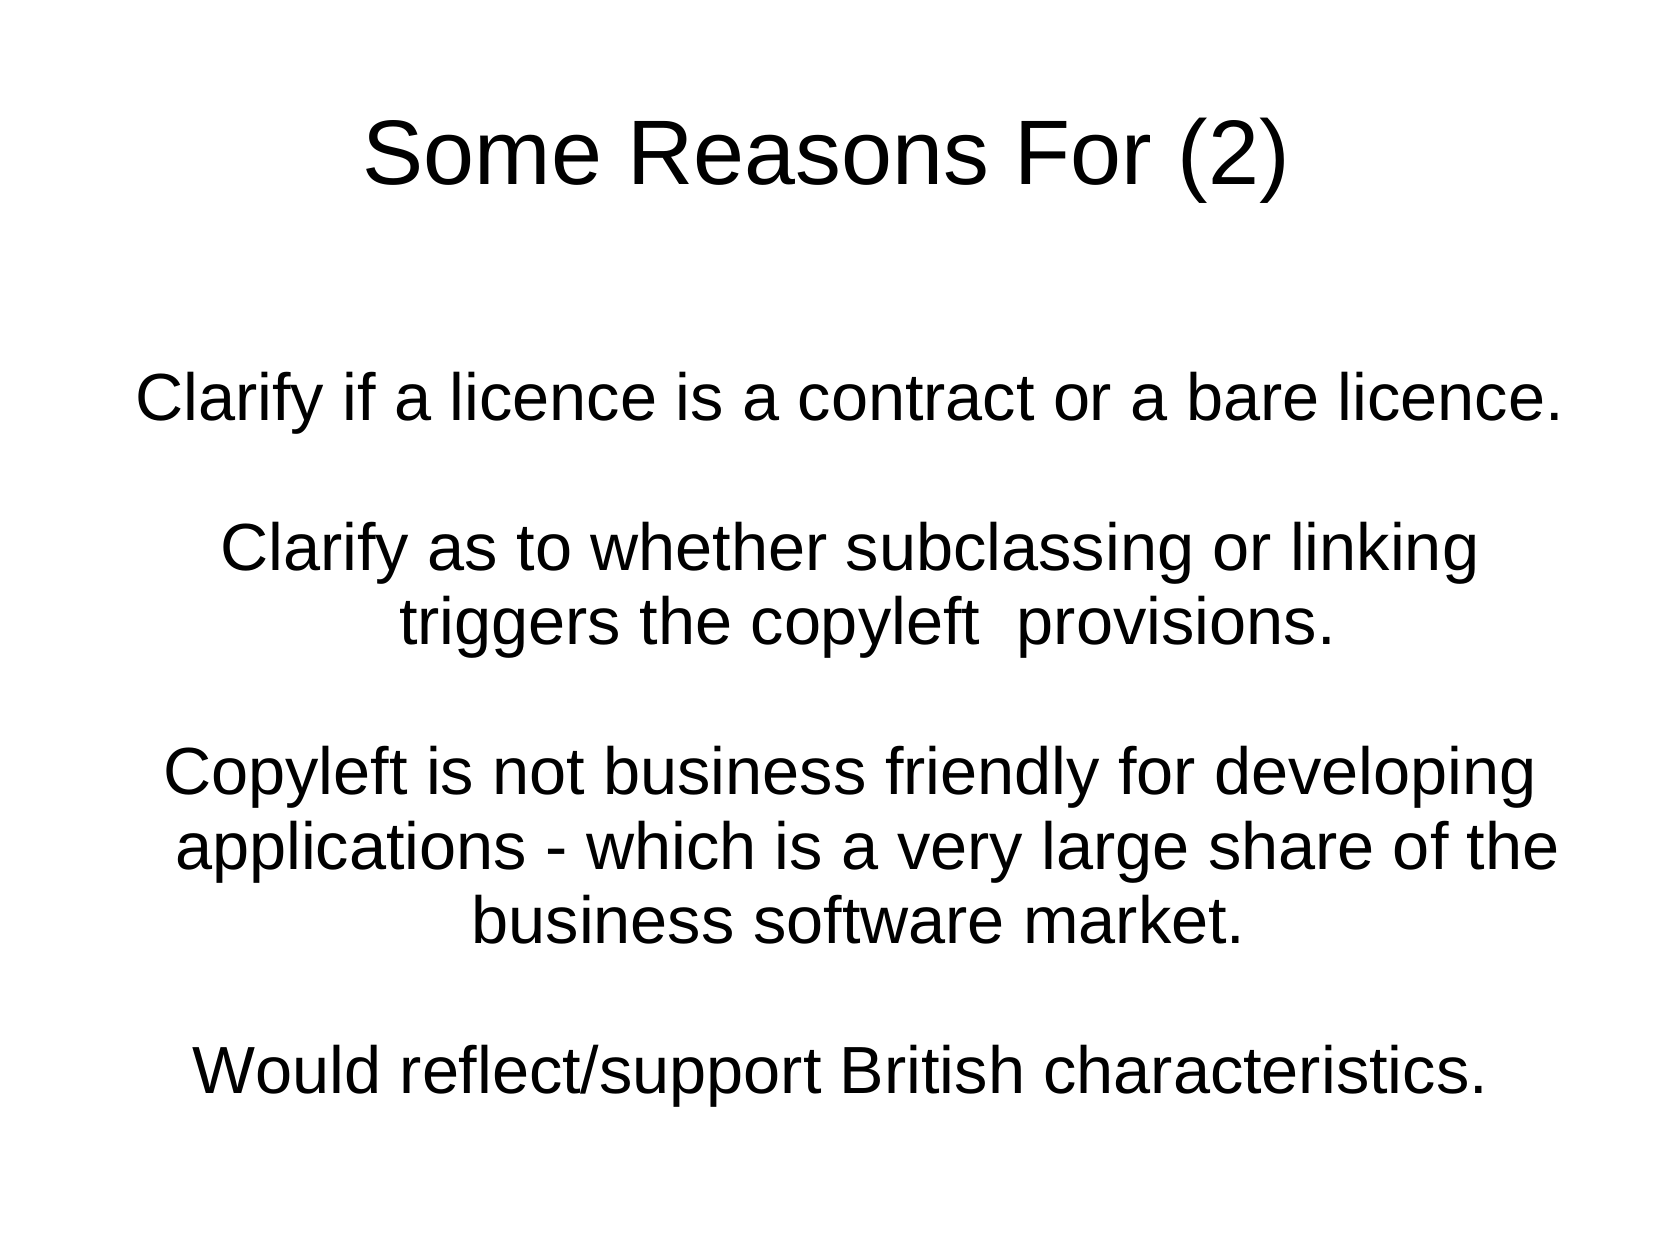

# Some Reasons For (2)
Clarify if a licence is a contract or a bare licence.
Clarify as to whether subclassing or linking triggers the copyleft provisions.
Copyleft is not business friendly for developing applications - which is a very large share of the business software market.
Would reflect/support British characteristics.